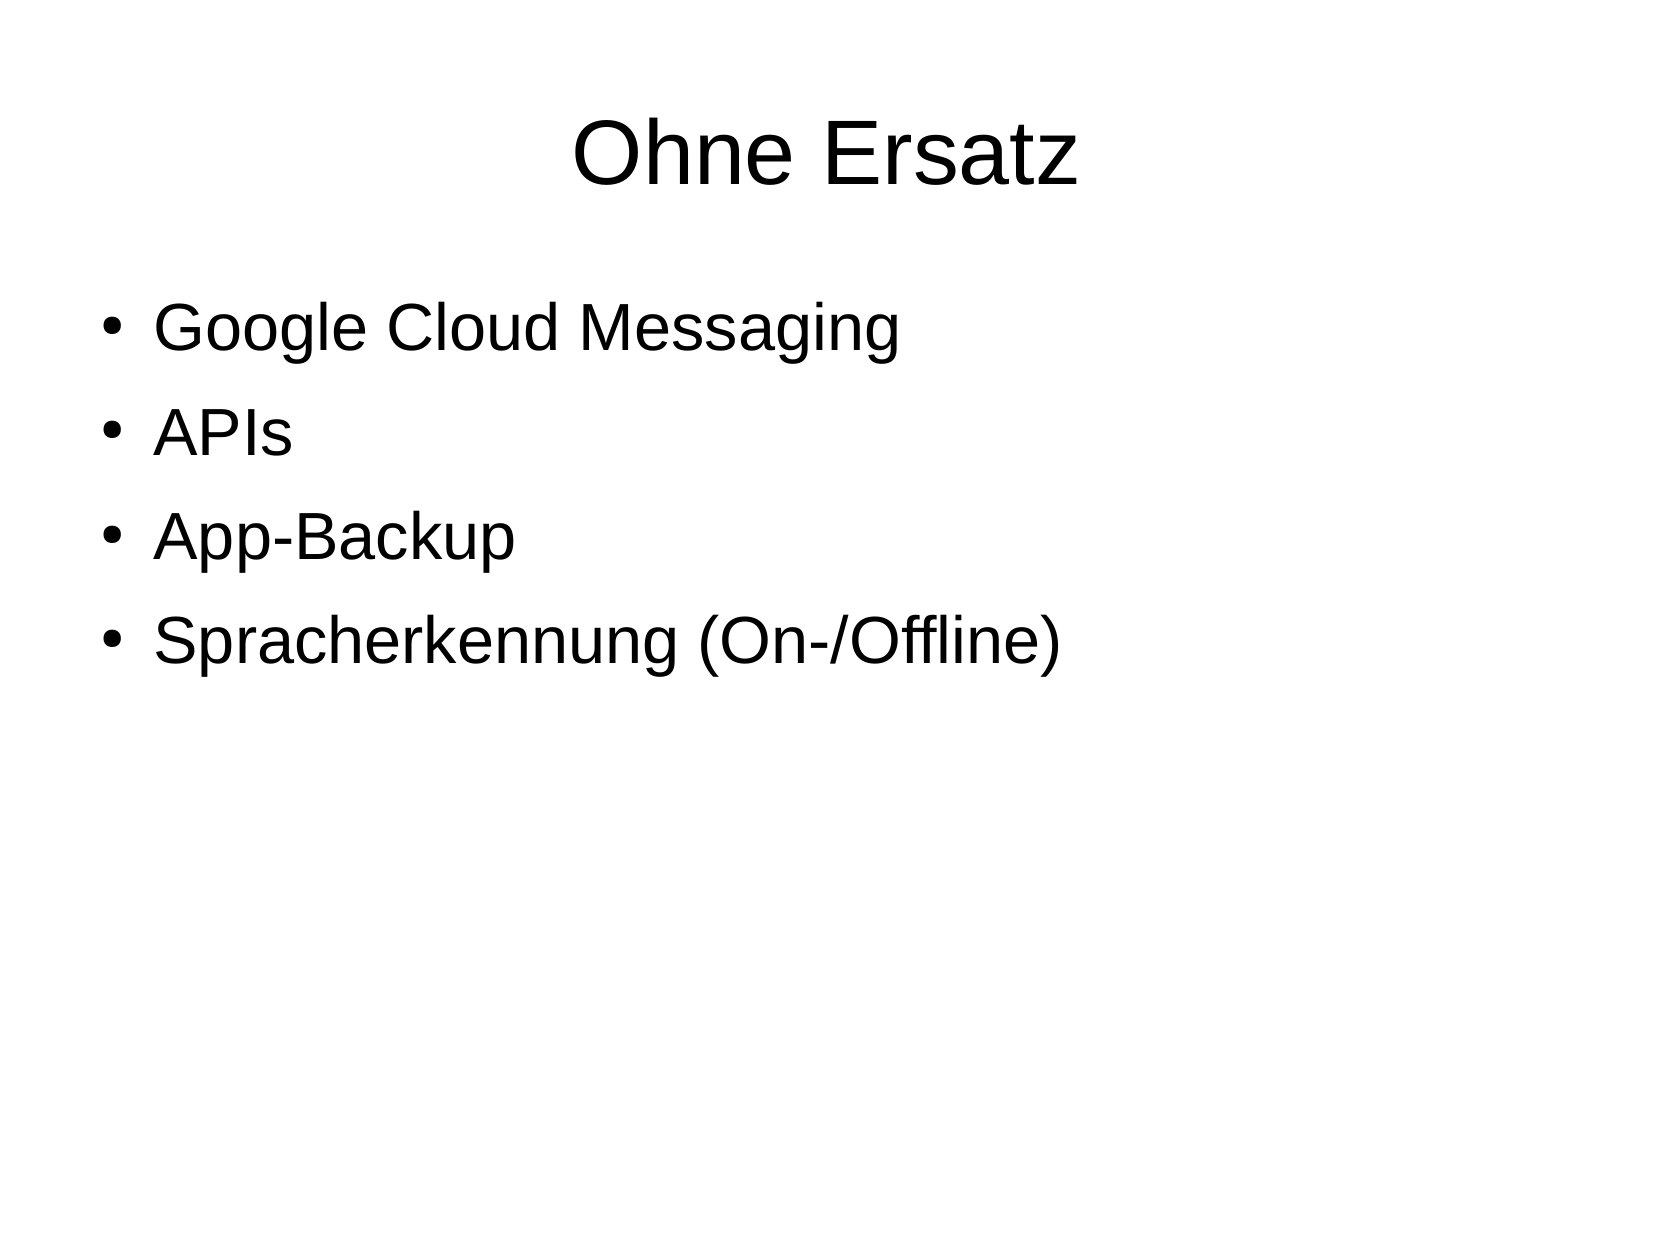

# Ohne Ersatz
Google Cloud Messaging
APIs
App-Backup
Spracherkennung (On-/Offline)